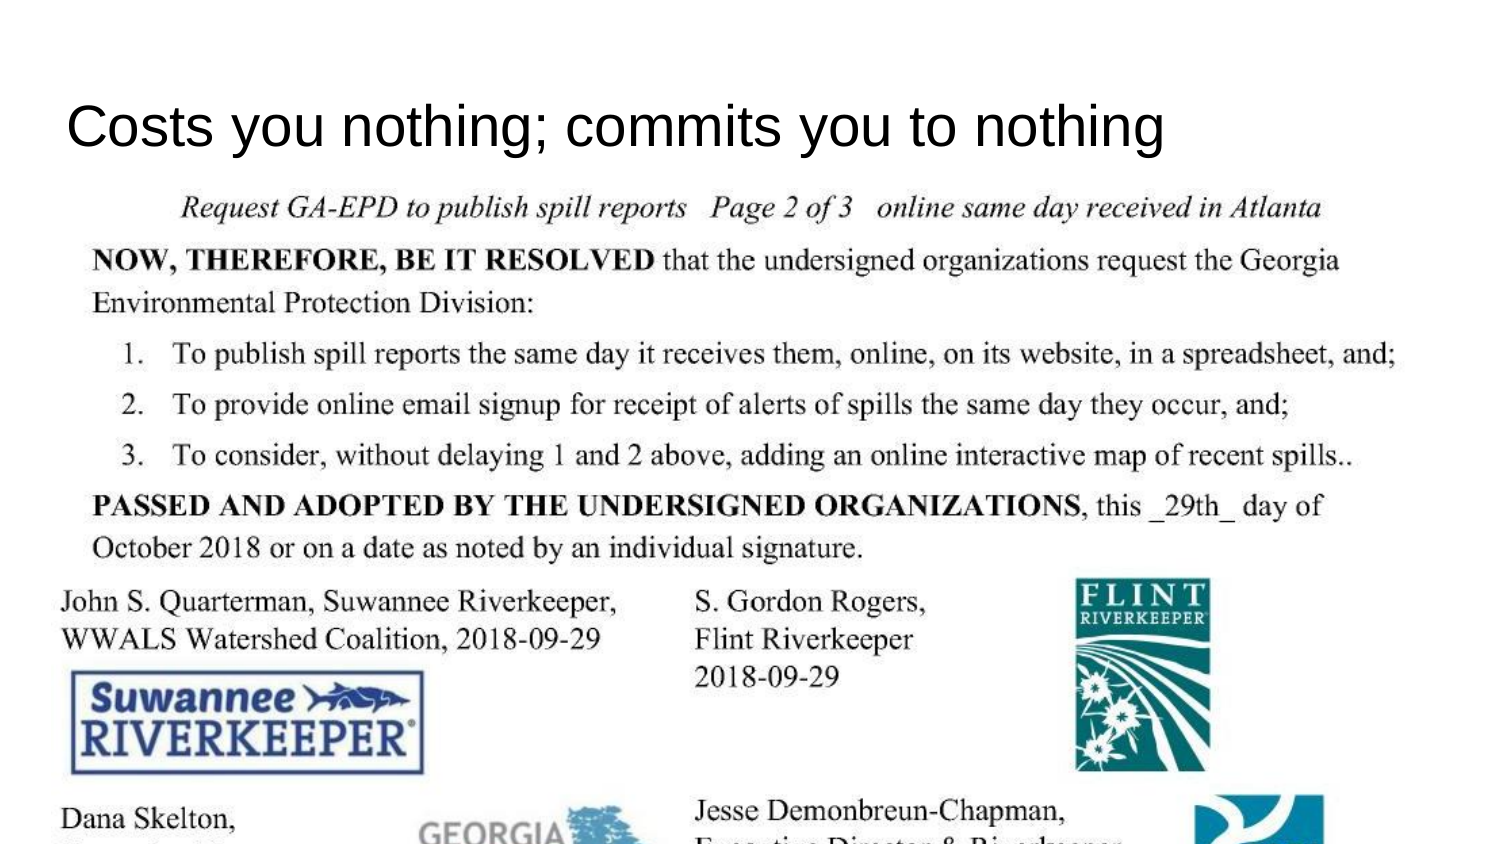

# Costs you nothing; commits you to nothing